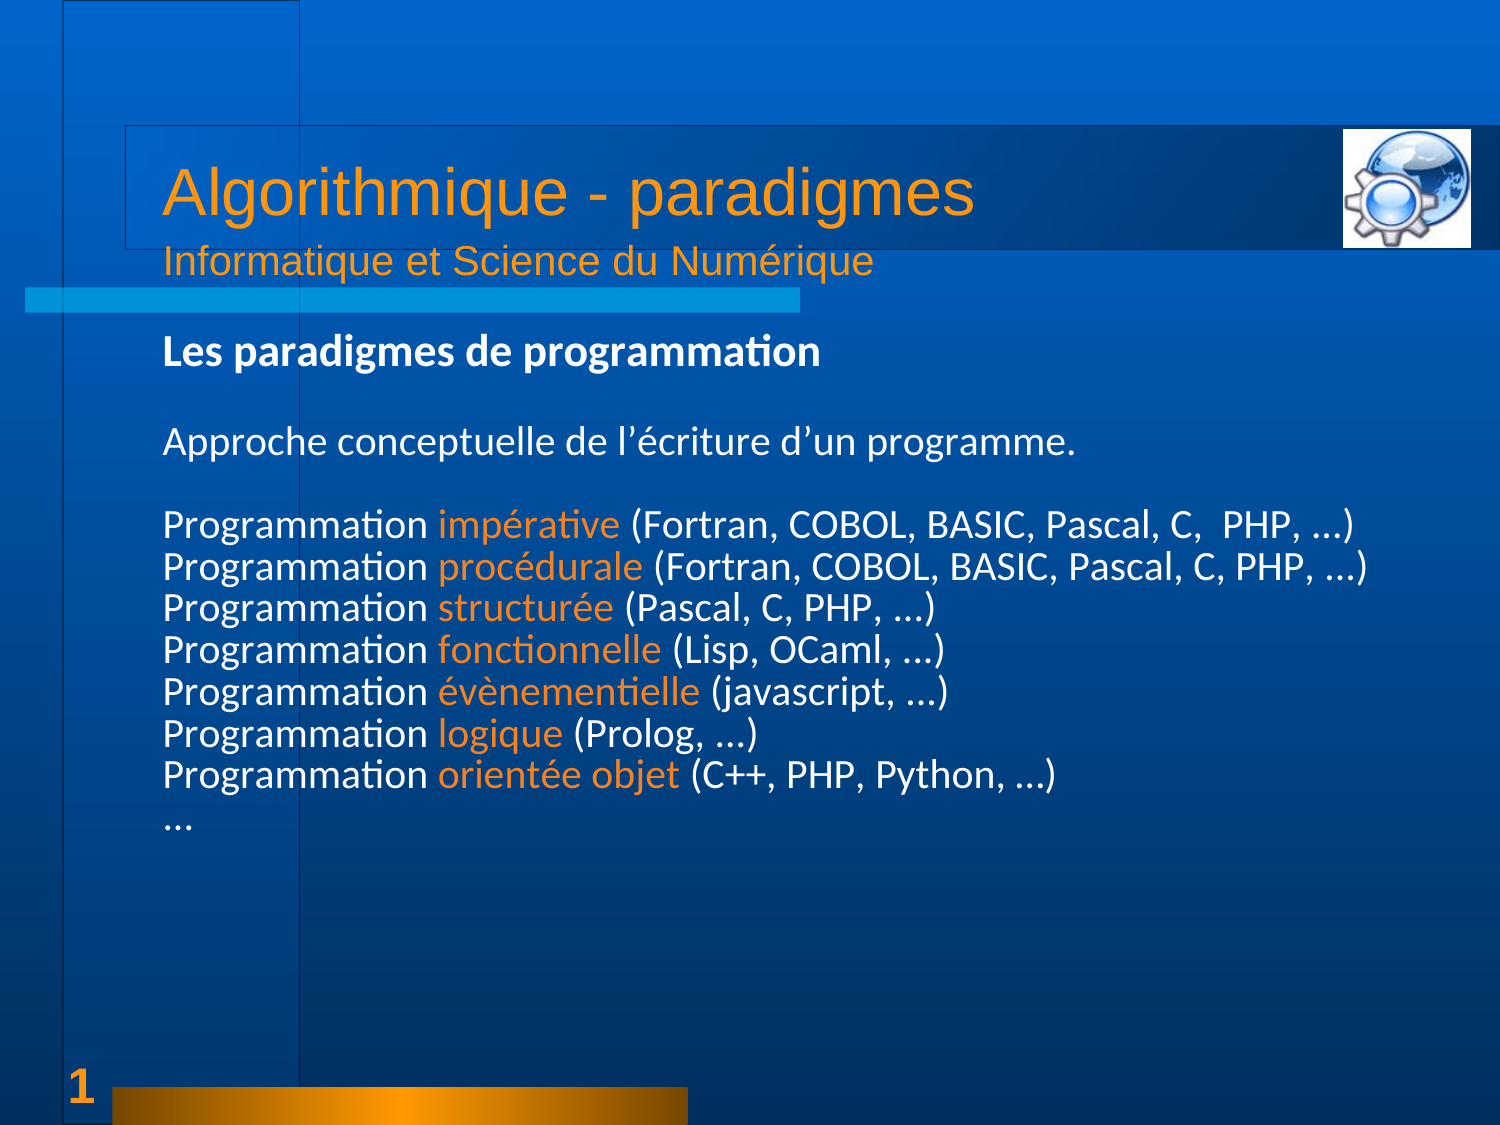

Les paradigmes de programmation
Approche conceptuelle de l’écriture d’un programme.
Programmation impérative (Fortran, COBOL, BASIC, Pascal, C, PHP, ...)
Programmation procédurale (Fortran, COBOL, BASIC, Pascal, C, PHP, ...)
Programmation structurée (Pascal, C, PHP, ...)
Programmation fonctionnelle (Lisp, OCaml, ...)
Programmation évènementielle (javascript, ...)
Programmation logique (Prolog, ...)
Programmation orientée objet (C++, PHP, Python, …)
...